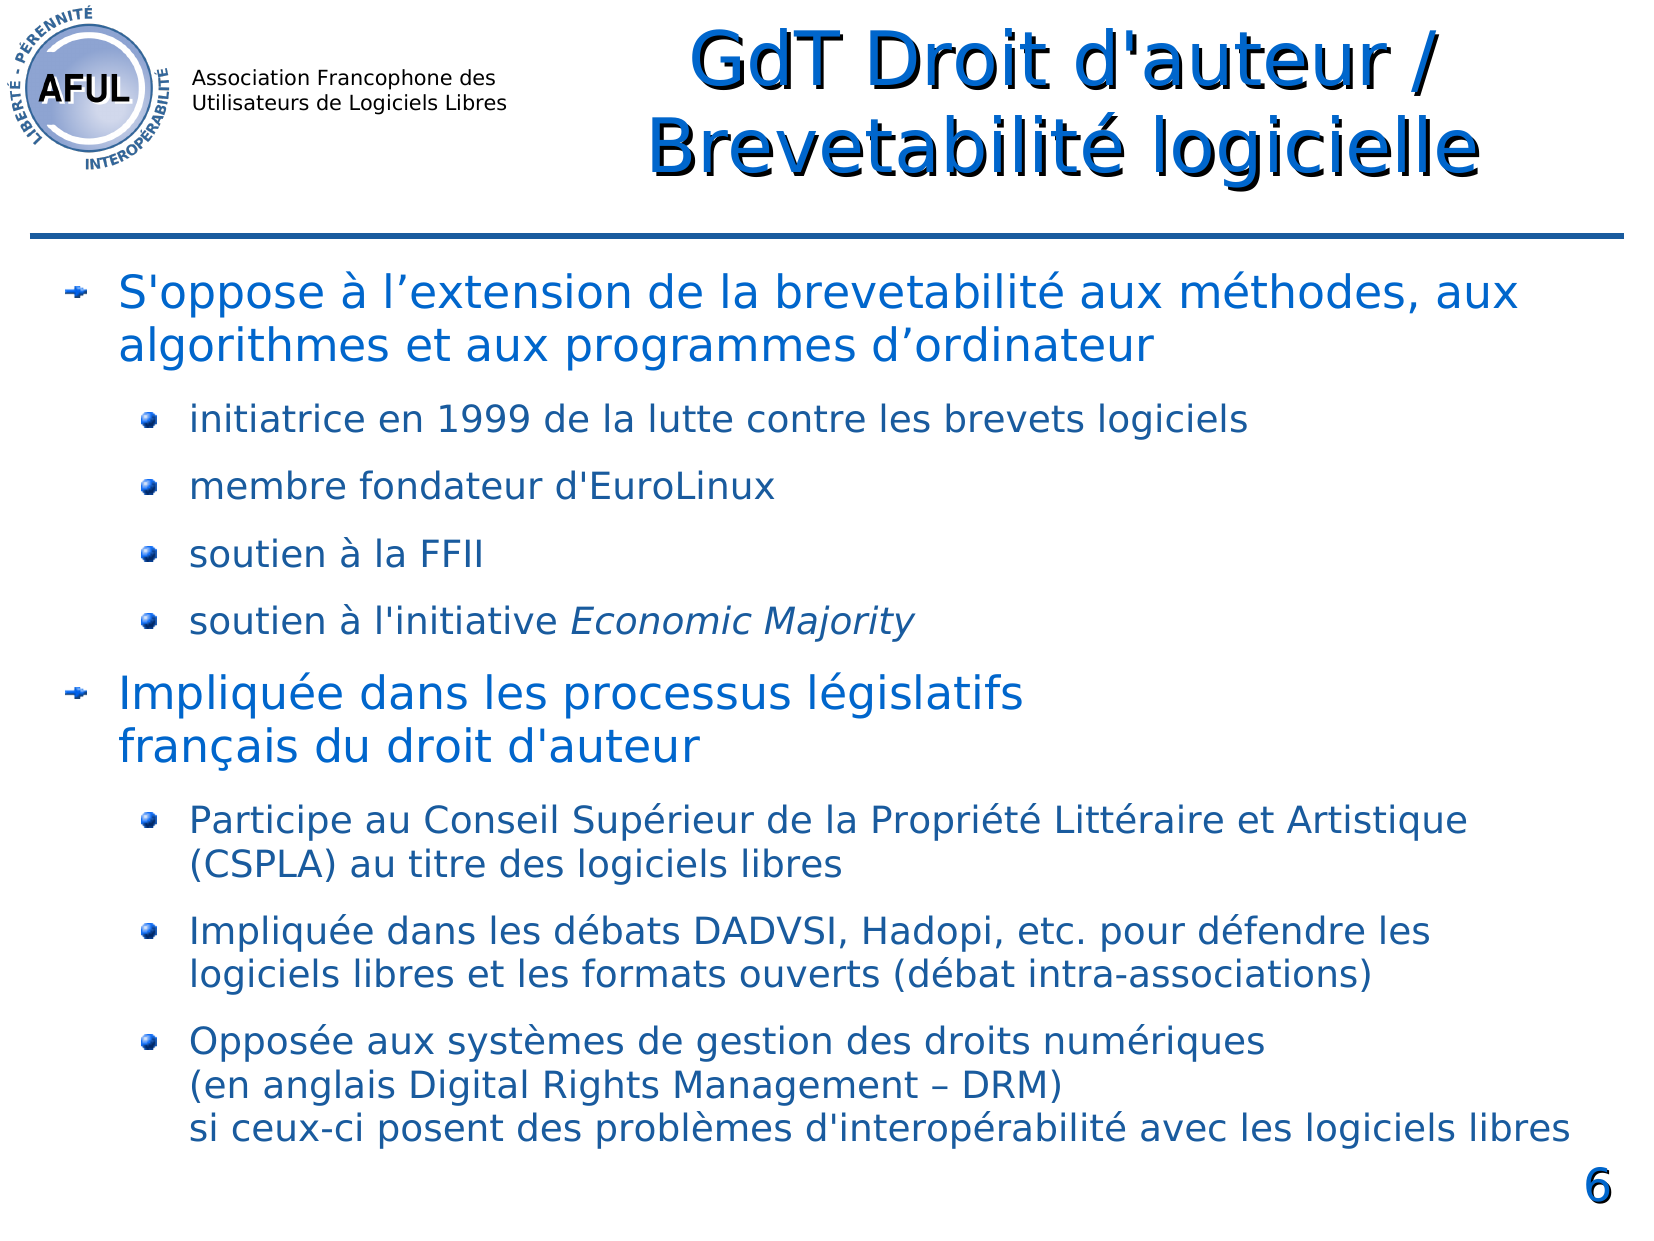

# GdT Droit d'auteur / Brevetabilité logicielle
S'oppose à l’extension de la brevetabilité aux méthodes, aux algorithmes et aux programmes d’ordinateur
initiatrice en 1999 de la lutte contre les brevets logiciels
membre fondateur d'EuroLinux
soutien à la FFII
soutien à l'initiative Economic Majority
Impliquée dans les processus législatifs						 français du droit d'auteur
Participe au Conseil Supérieur de la Propriété Littéraire et Artistique (CSPLA) au titre des logiciels libres
Impliquée dans les débats DADVSI, Hadopi, etc. pour défendre les logiciels libres et les formats ouverts (débat intra-associations)
Opposée aux systèmes de gestion des droits numériques (en anglais Digital Rights Management – DRM) si ceux-ci posent des problèmes d'interopérabilité avec les logiciels libres